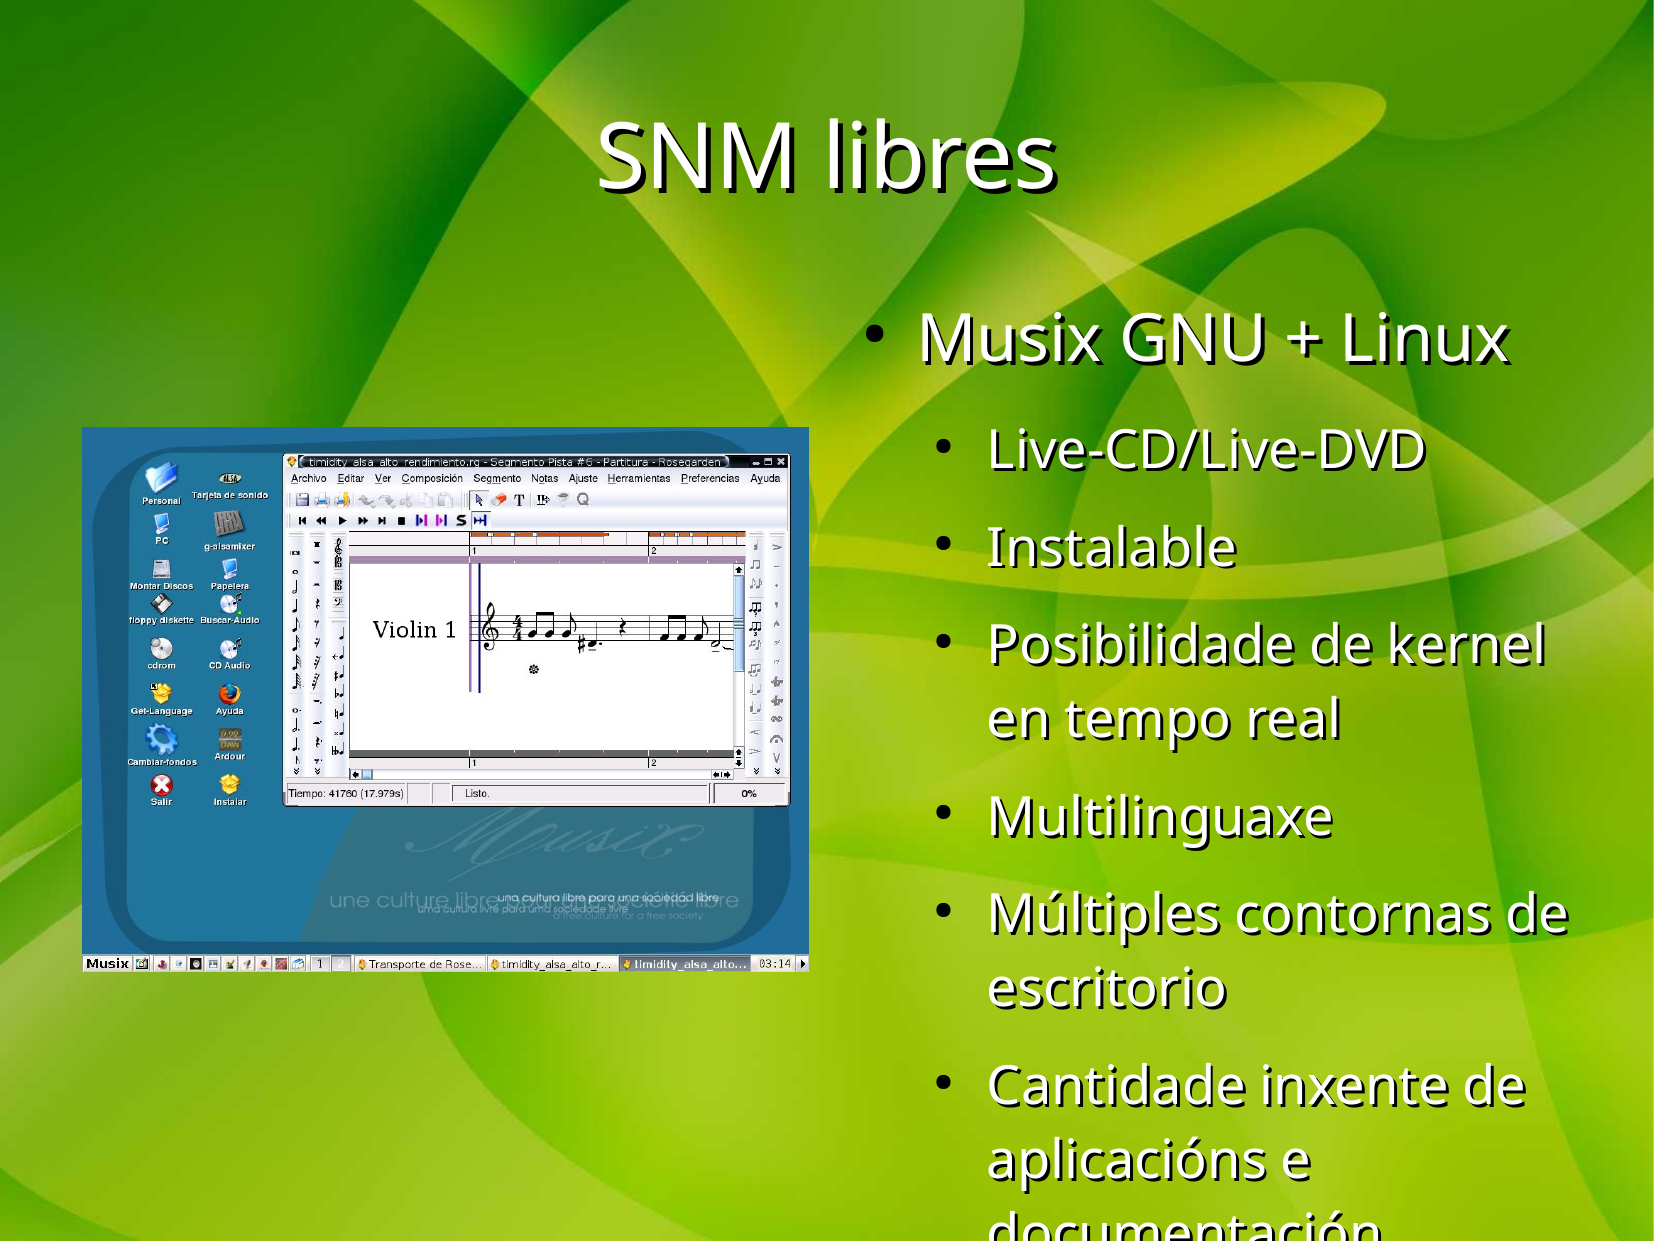

# SNM libres
Musix GNU + Linux
Live-CD/Live-DVD
Instalable
Posibilidade de kernel en tempo real
Multilinguaxe
Múltiples contornas de escritorio
Cantidade inxente de aplicacións e documentación